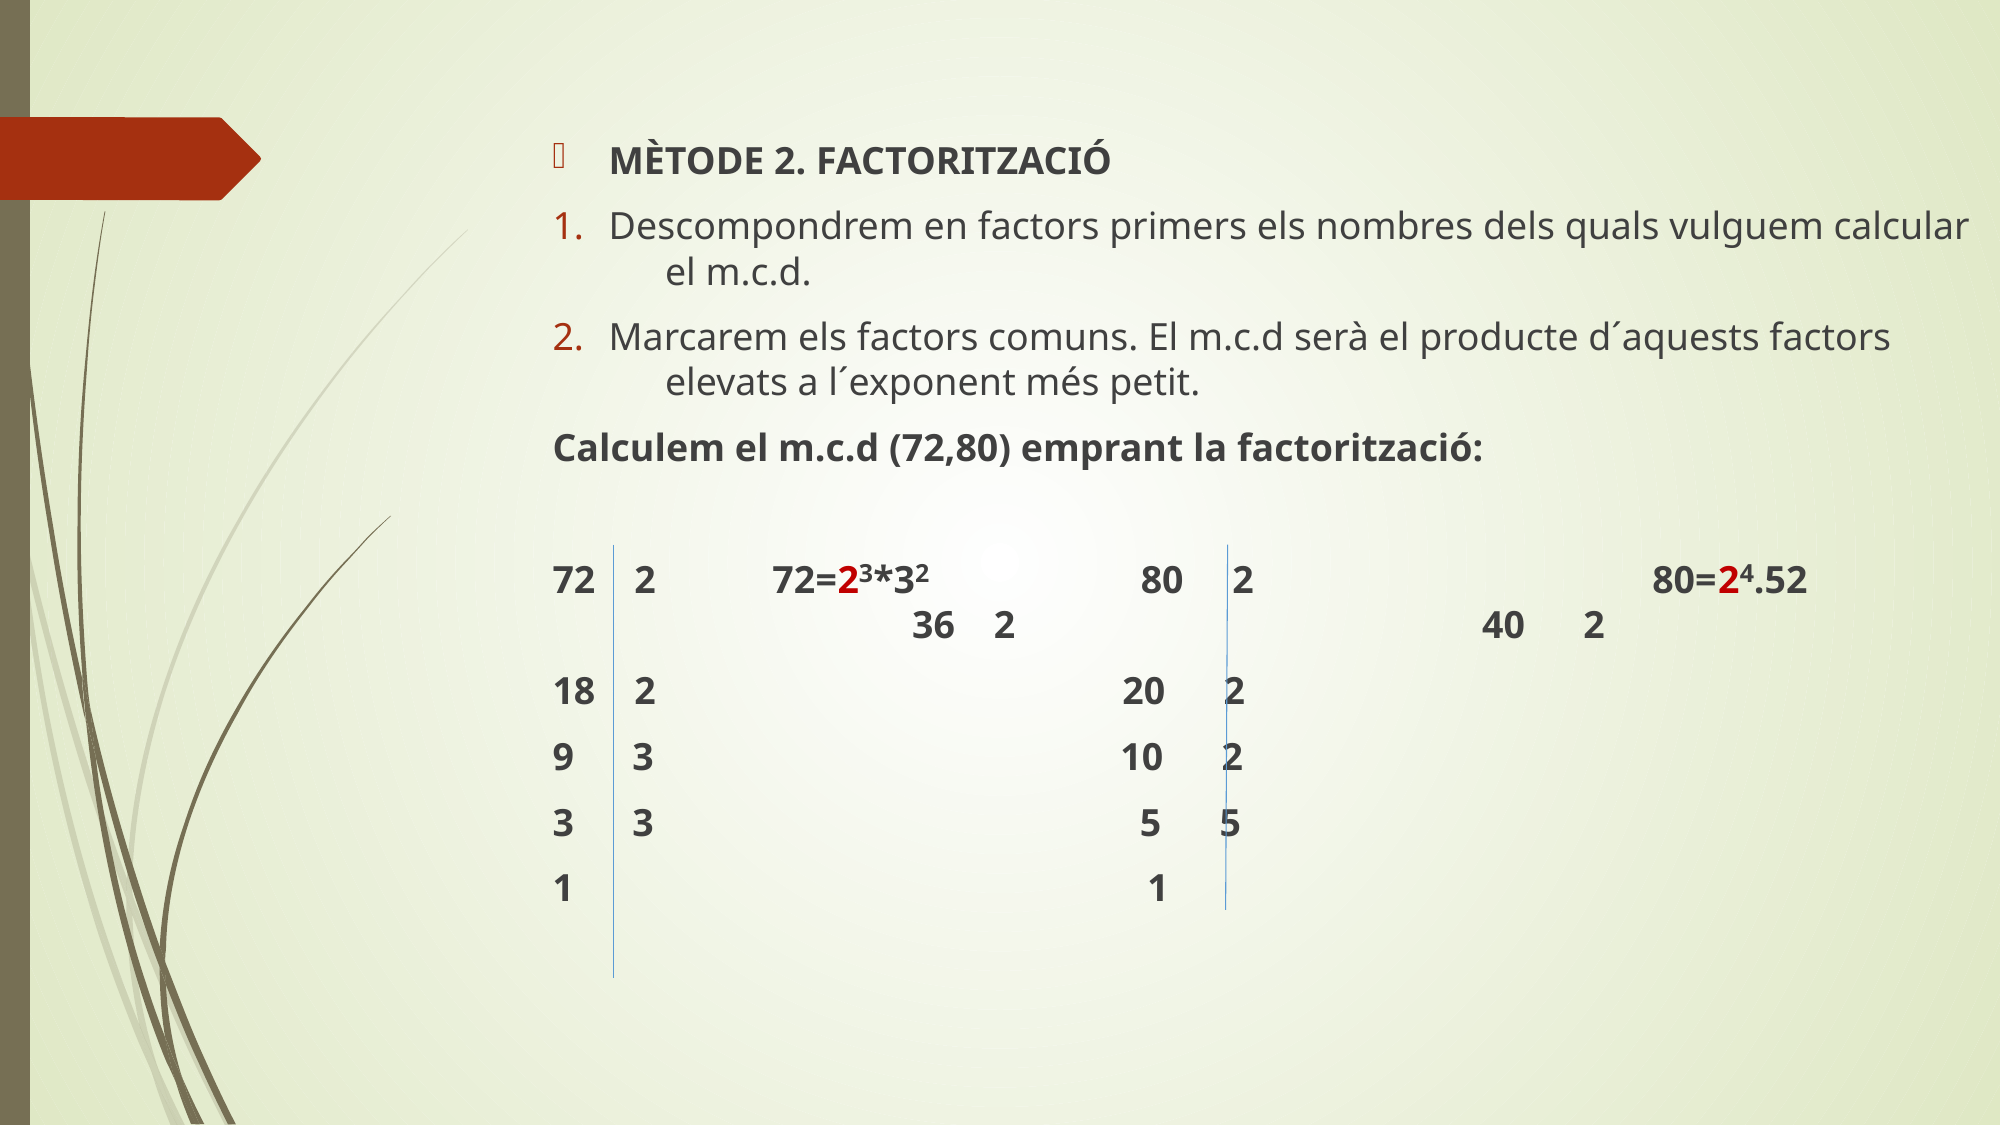

# MÈTODE 2. FACTORITZACIÓ
Descompondrem en factors primers els nombres dels quals vulguem calcular el m.c.d.
Marcarem els factors comuns. El m.c.d serà el producte d´aquests factors elevats a l´exponent més petit.
Calculem el m.c.d (72,80) emprant la factorització:
72 2 72=23*32 80 2 80=24.52 36 2 40 2
18 2 20 2
9 3 10 2
3 3 5 5
1 1